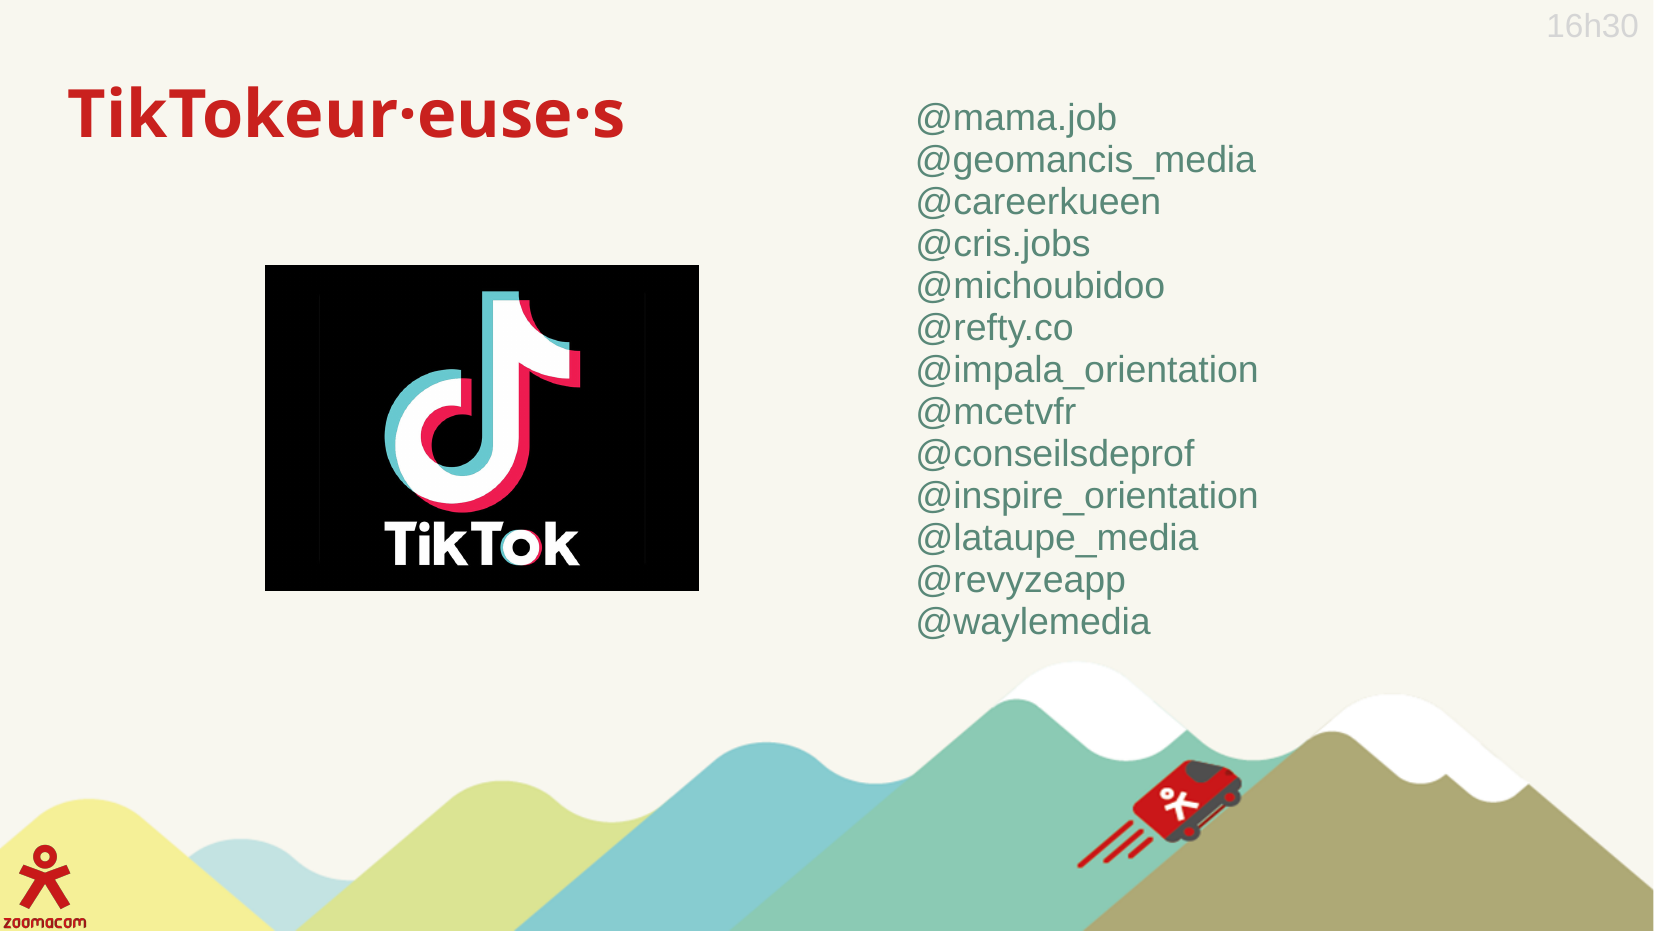

16h30
TikTokeur·euse·s
 @mama.job
 @geomancis_media
	@careerkueen
	@cris.jobs
	@michoubidoo
	@refty.co
	@impala_orientation
	@mcetvfr
	@conseilsdeprof
	@inspire_orientation
	@lataupe_media
	@revyzeapp
	@waylemedia